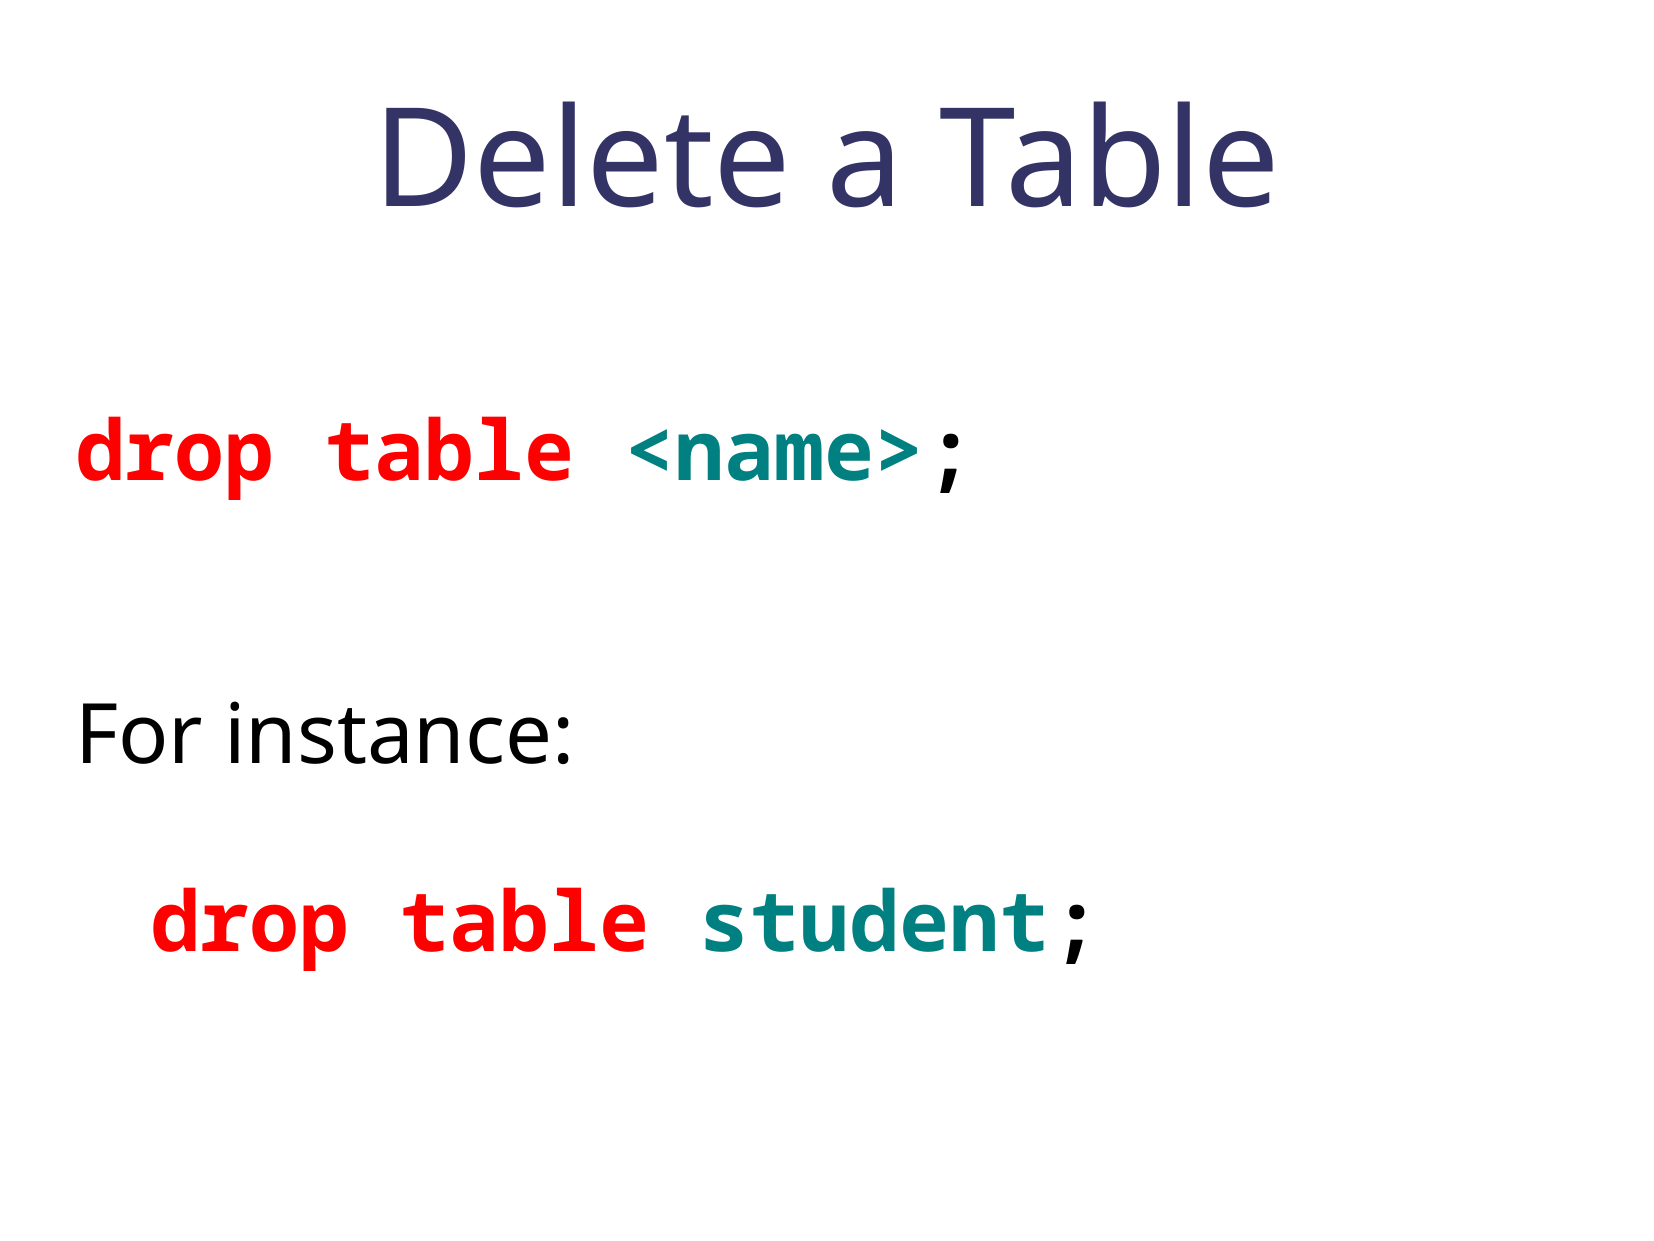

# Delete a Table
drop table <name>;
For instance:
drop table student;